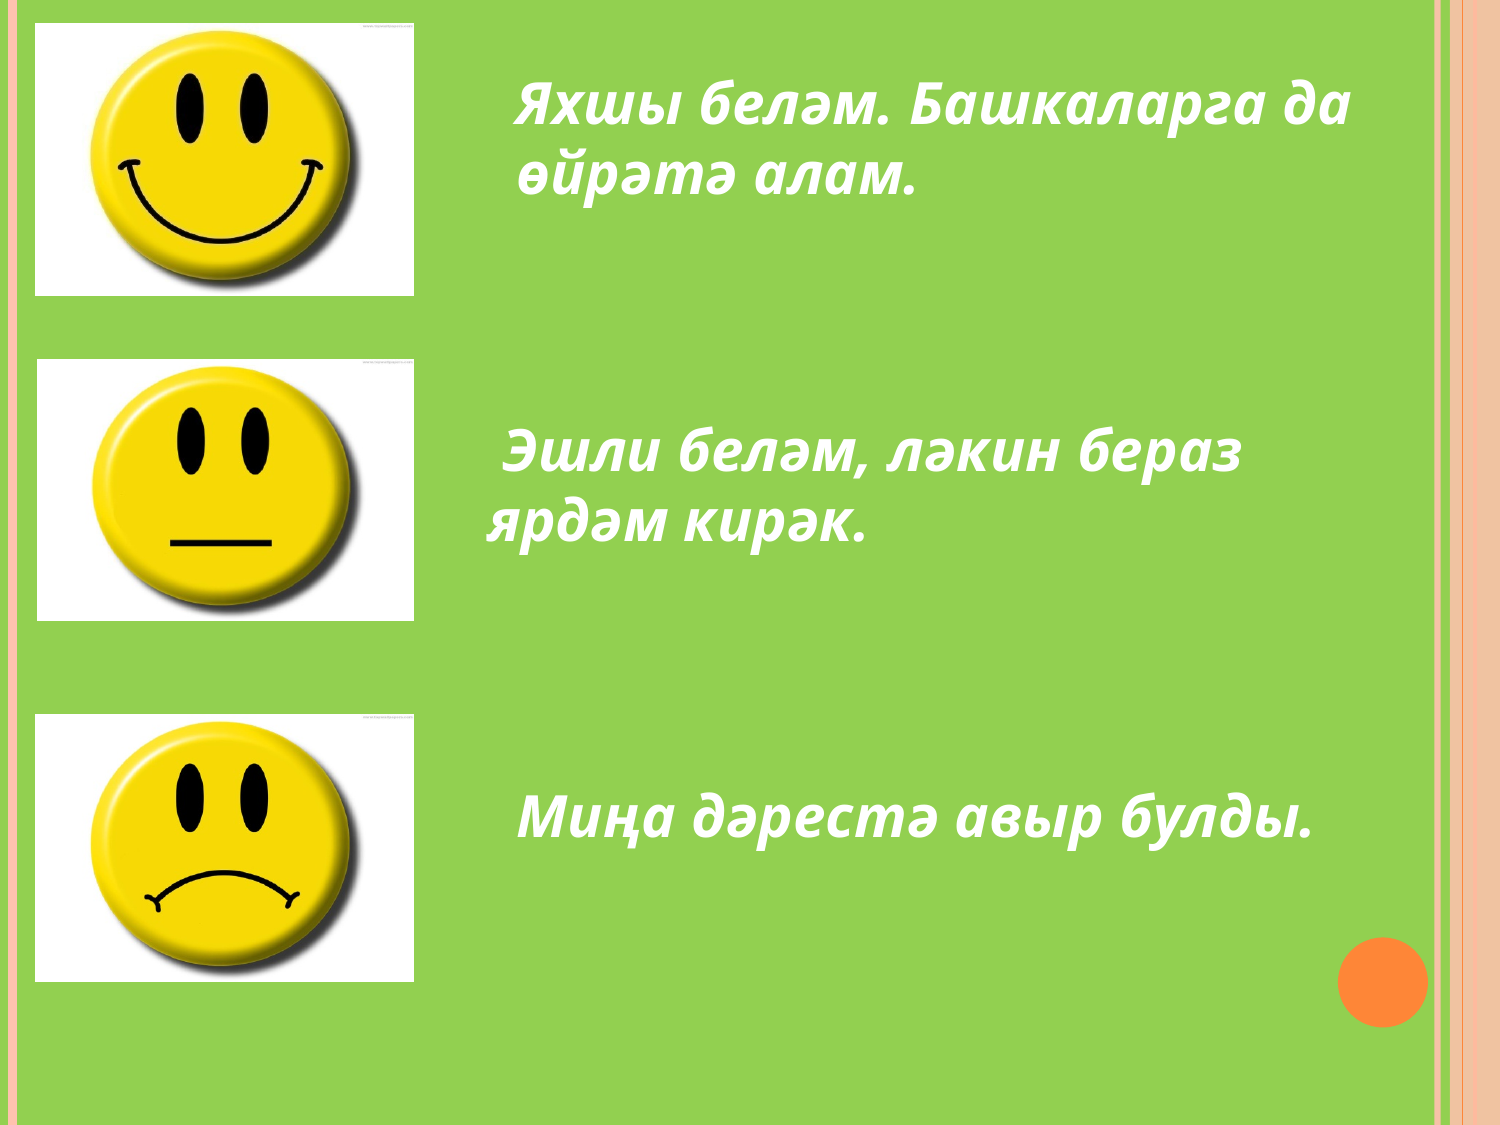

Яхшы беләм. Башкаларга да өйрәтә алам.
 Эшли беләм, ләкин бераз ярдәм кирәк.
Миңа дәрестә авыр булды.